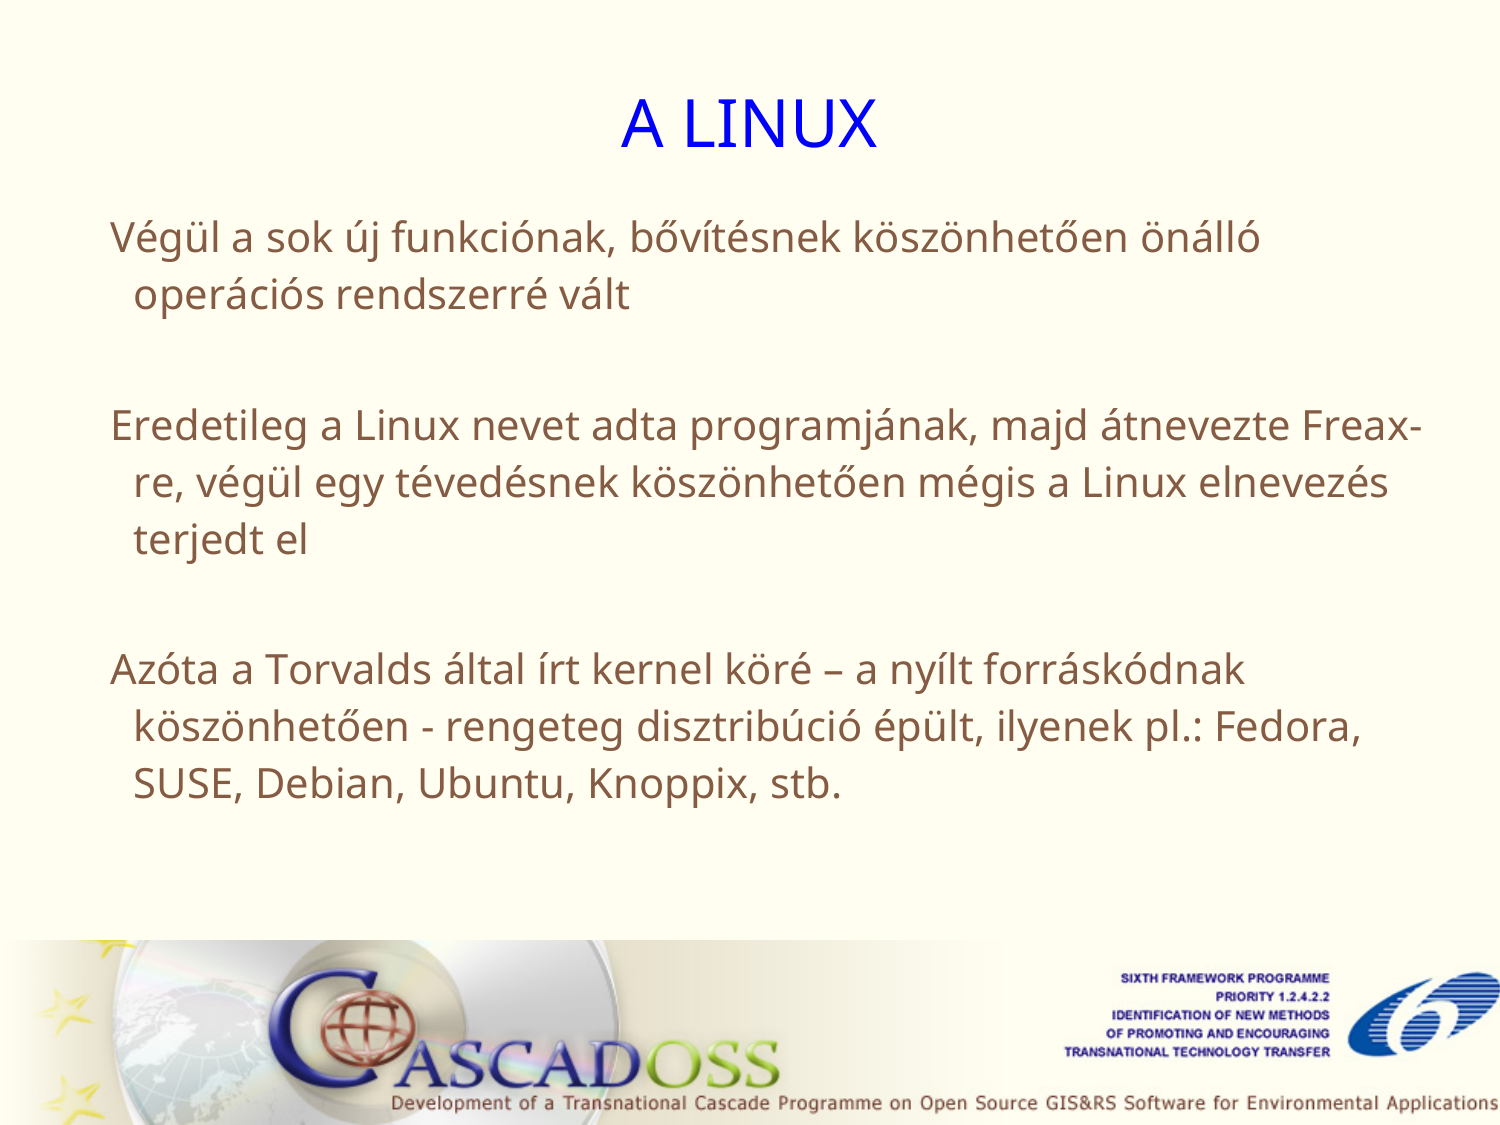

# A LINUX
Végül a sok új funkciónak, bővítésnek köszönhetően önálló operációs rendszerré vált
Eredetileg a Linux nevet adta programjának, majd átnevezte Freax-re, végül egy tévedésnek köszönhetően mégis a Linux elnevezés terjedt el
Azóta a Torvalds által írt kernel köré – a nyílt forráskódnak köszönhetően - rengeteg disztribúció épült, ilyenek pl.: Fedora, SUSE, Debian, Ubuntu, Knoppix, stb.